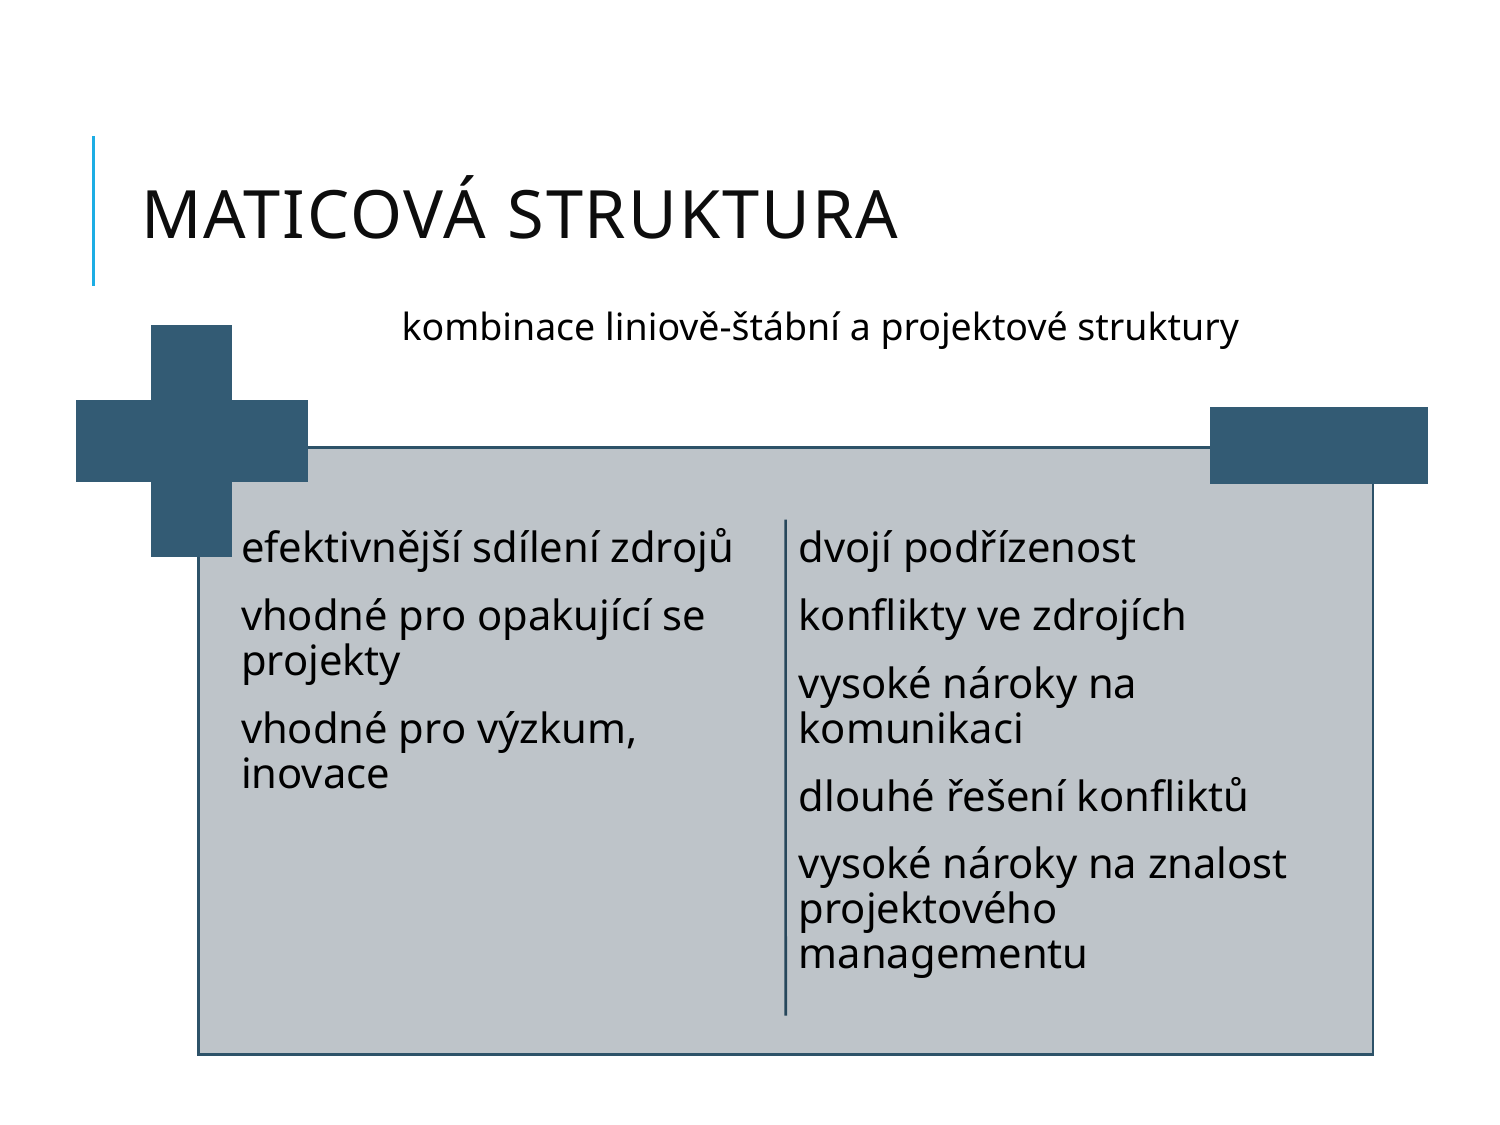

# Maticová struktura
kombinace liniově-štábní a projektové struktury
efektivnější sdílení zdrojů
vhodné pro opakující se projekty
vhodné pro výzkum, inovace
dvojí podřízenost
konflikty ve zdrojích
vysoké nároky na komunikaci
dlouhé řešení konfliktů
vysoké nároky na znalost projektového managementu